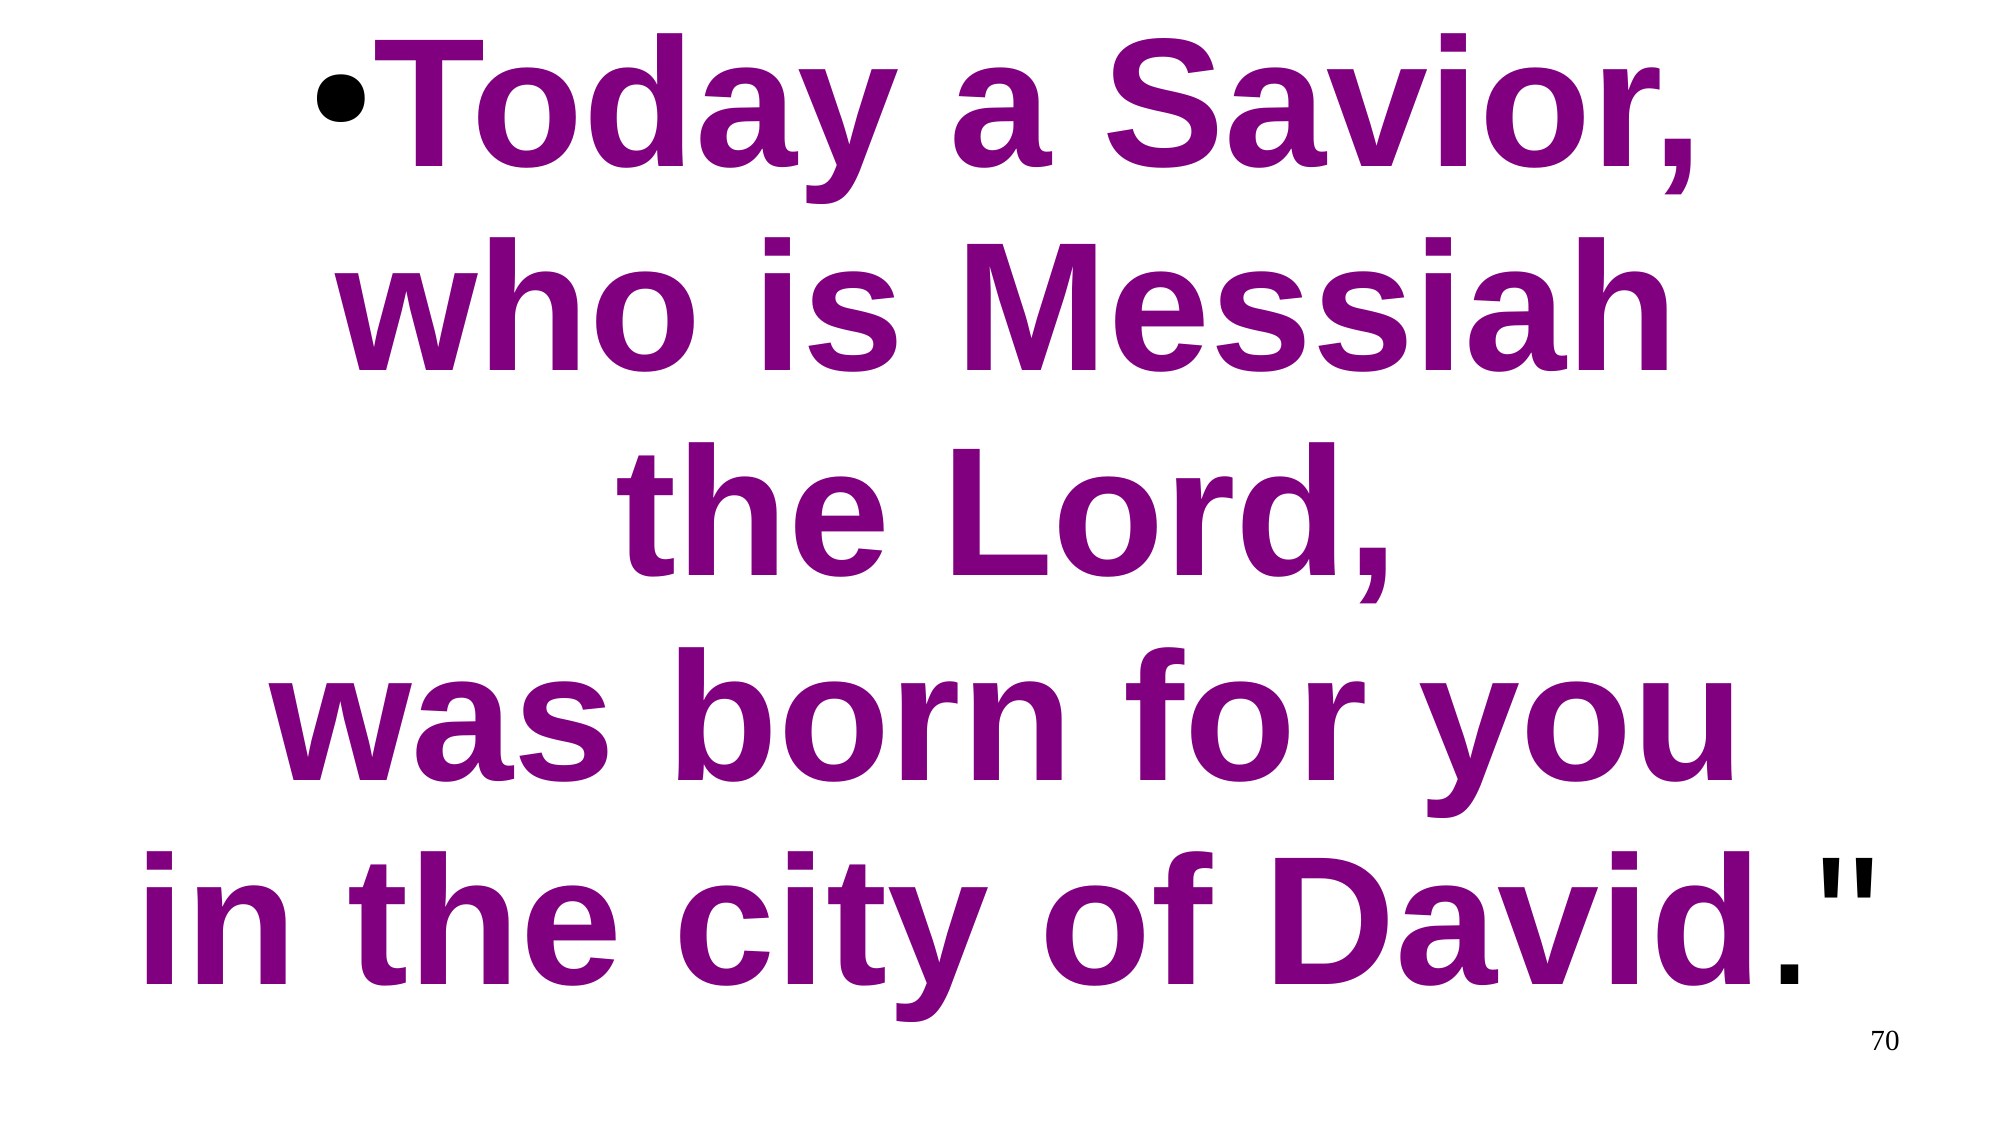

# Today a Savior, who is Messiah the Lord, was born for you in the city of David."
70